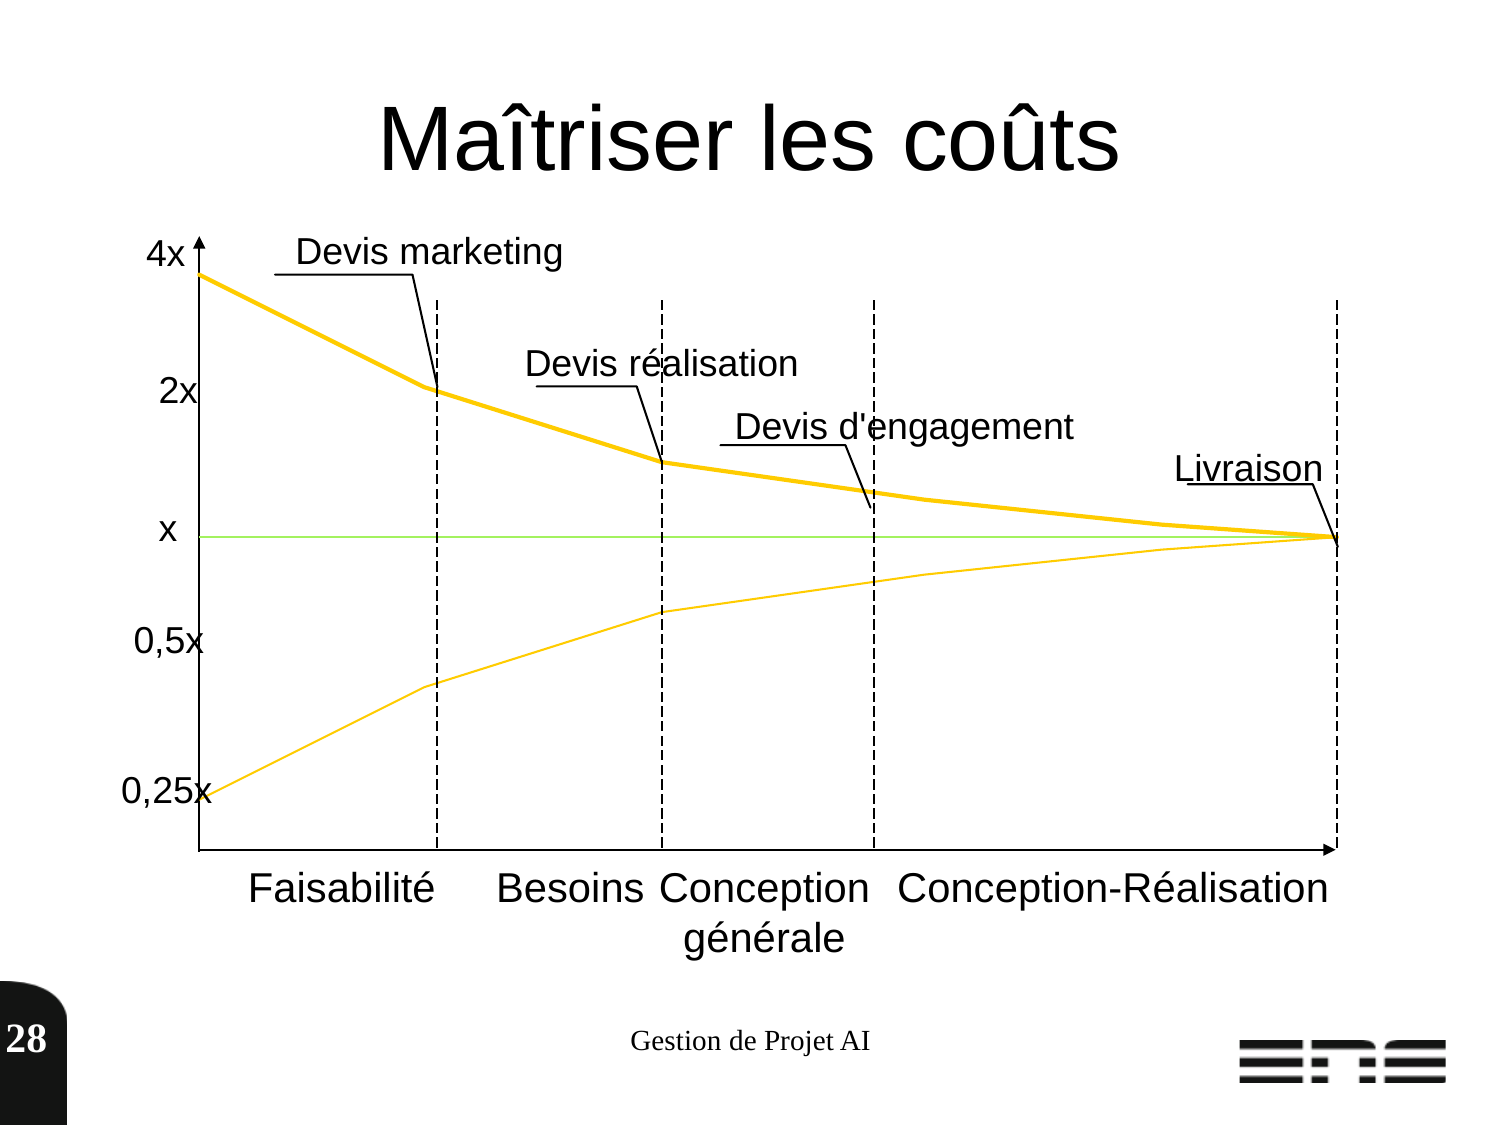

# Maîtriser les coûts
Devis marketing
4x
Devis réalisation
2x
Devis d'engagement
Livraison
x
0,5x
0,25x
Faisabilité
Besoins
Conception
générale
Conception-Réalisation
28
Gestion de Projet AI